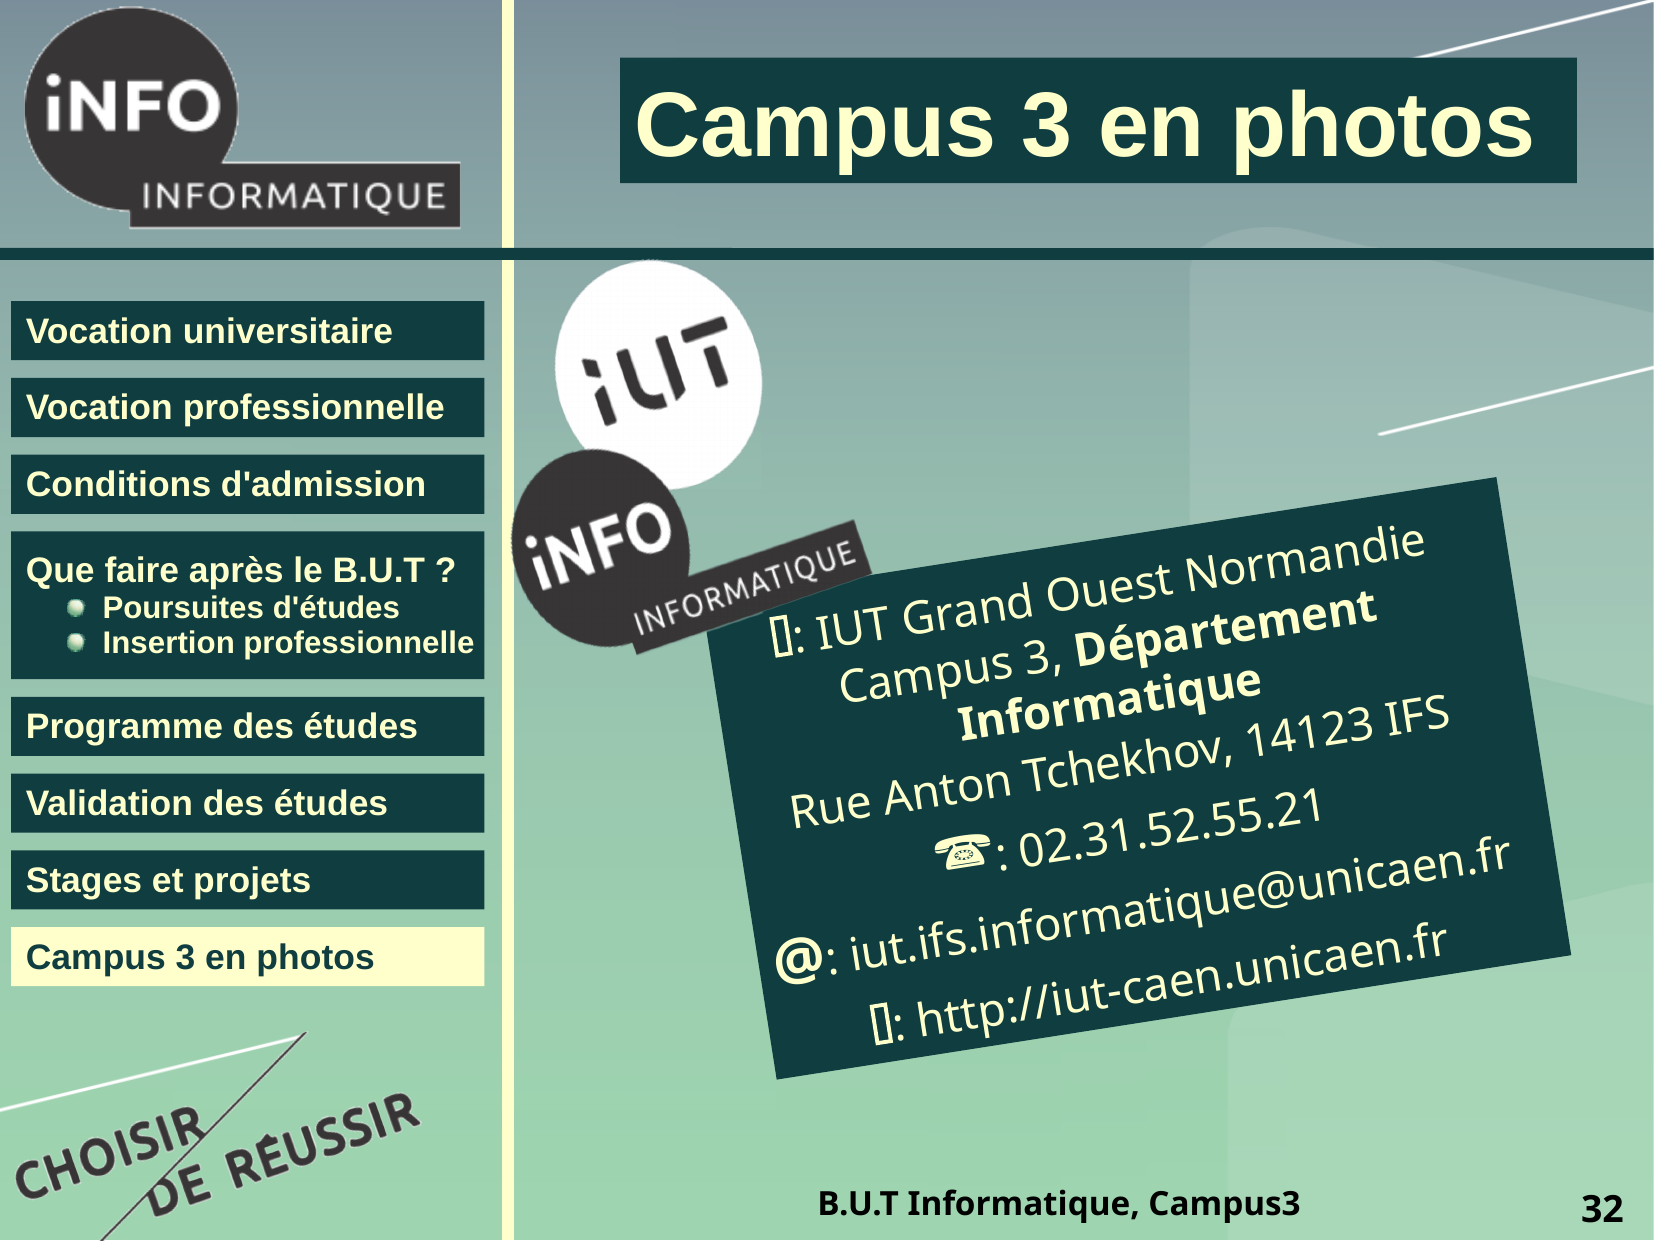

Campus 3 en photos
Vocation universitaire
Vocation professionnelle
Conditions d'admission
Que faire après le B.U.T ?
Poursuites d'études
Insertion professionnelle
: IUT Grand Ouest Normandie Campus 3, Département Informatique
Rue Anton Tchekhov, 14123 IFS
: 02.31.52.55.21
@: iut.ifs.informatique@unicaen.fr
: http://iut-caen.unicaen.fr
Programme des études
Validation des études
Stages et projets
Campus 3 en photos
DUT Informatique, IUT Campus3
32